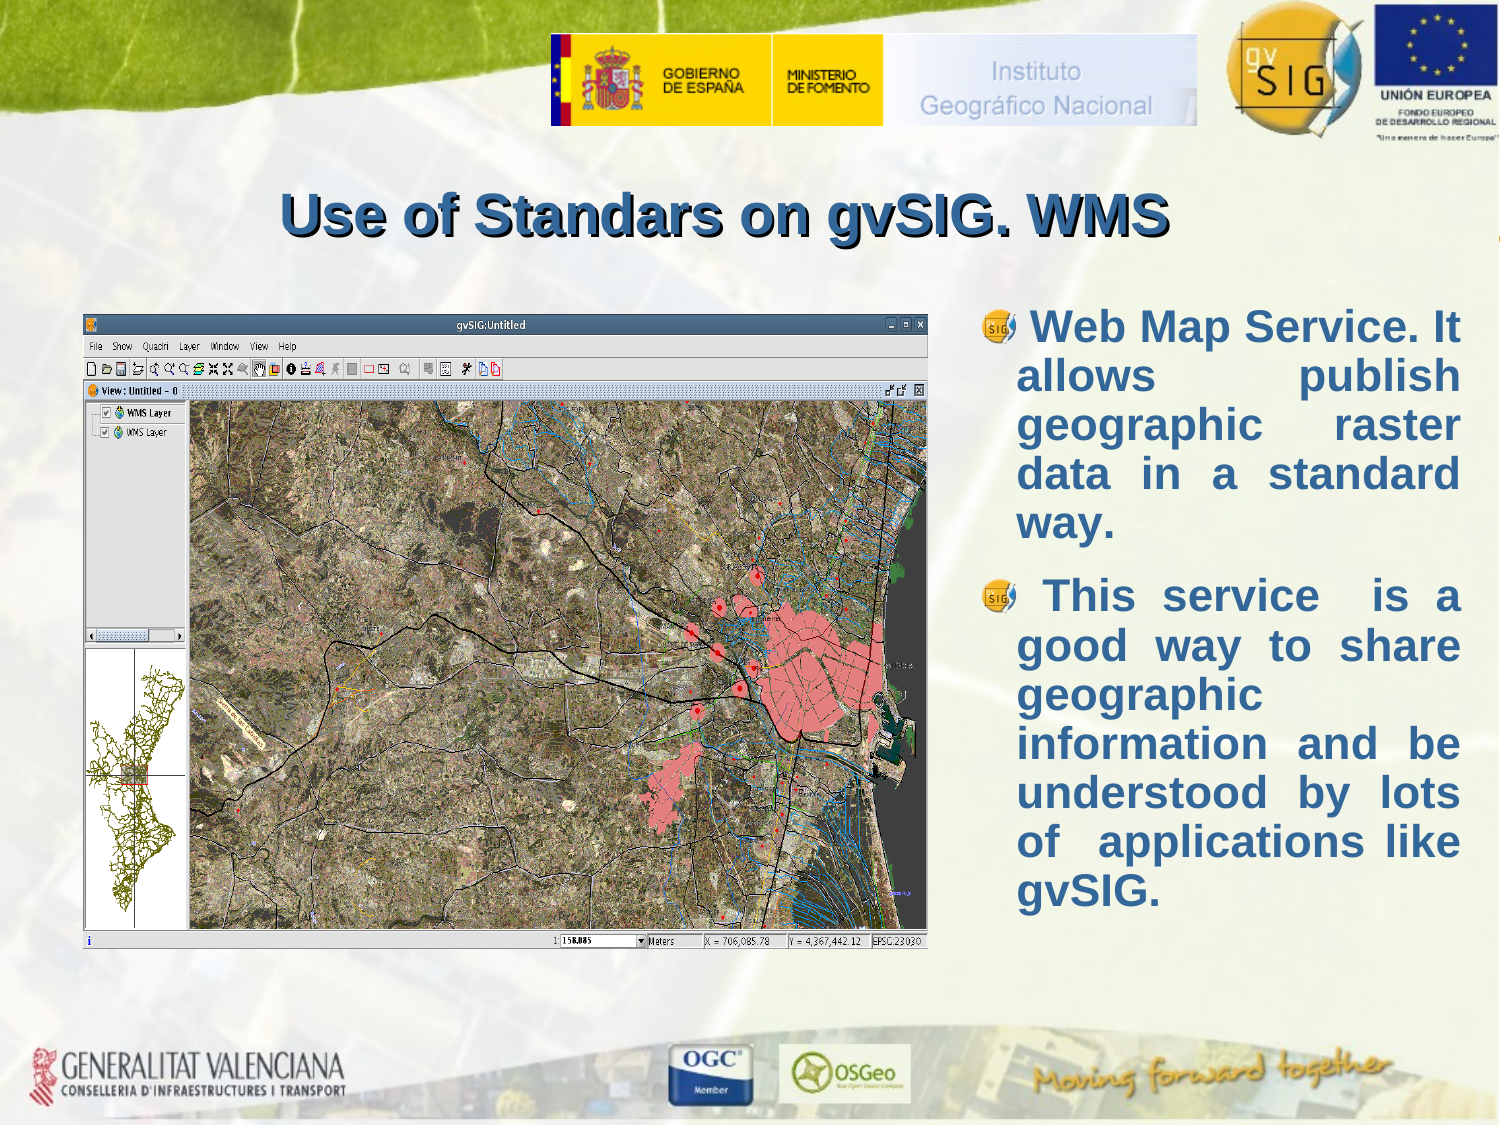

# Use of Standars on gvSIG. WMS
 Web Map Service. It allows publish geographic raster data in a standard way.
 This service is a good way to share geographic information and be understood by lots of applications like gvSIG.